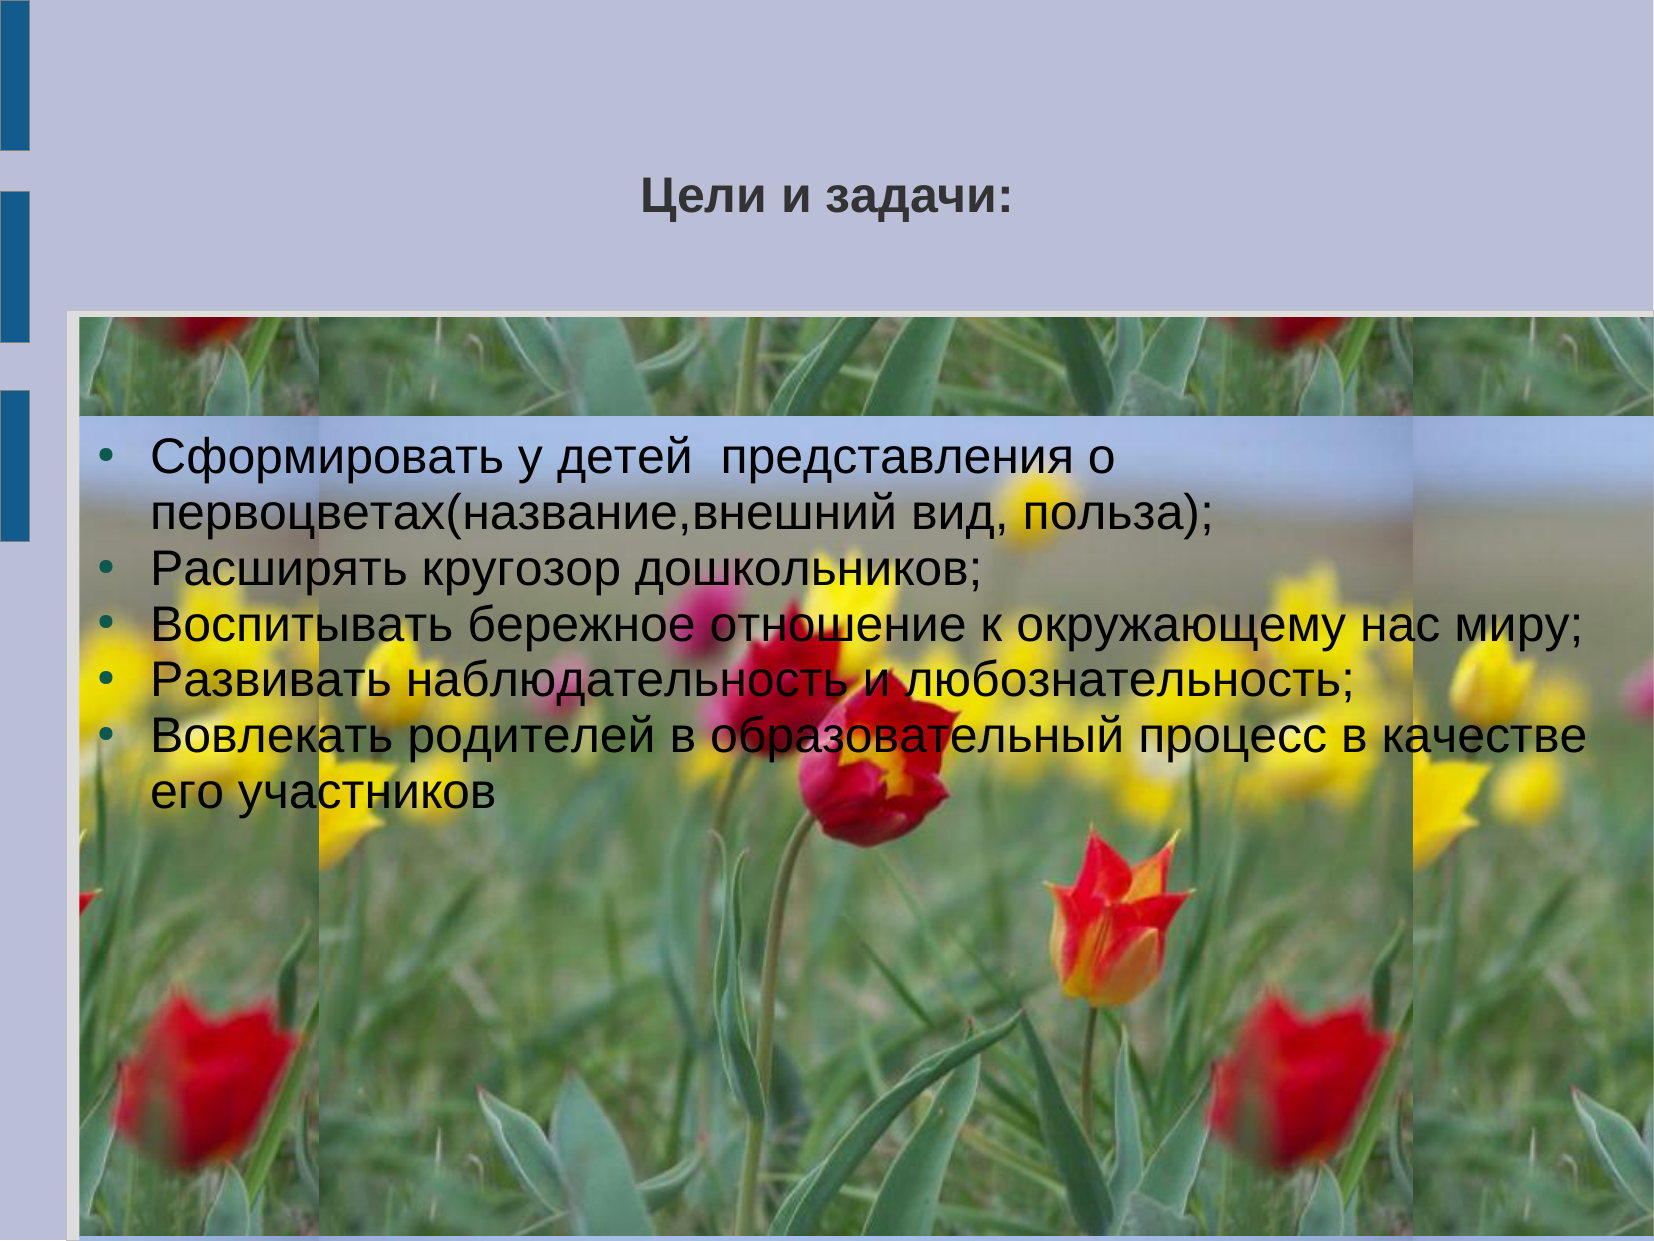

# Цели и задачи:
Сформировать у детей представления о первоцветах(название,внешний вид, польза);
Расширять кругозор дошкольников;
Воспитывать бережное отношение к окружающему нас миру;
Развивать наблюдательность и любознательность;
Вовлекать родителей в образовательный процесс в качестве его участников